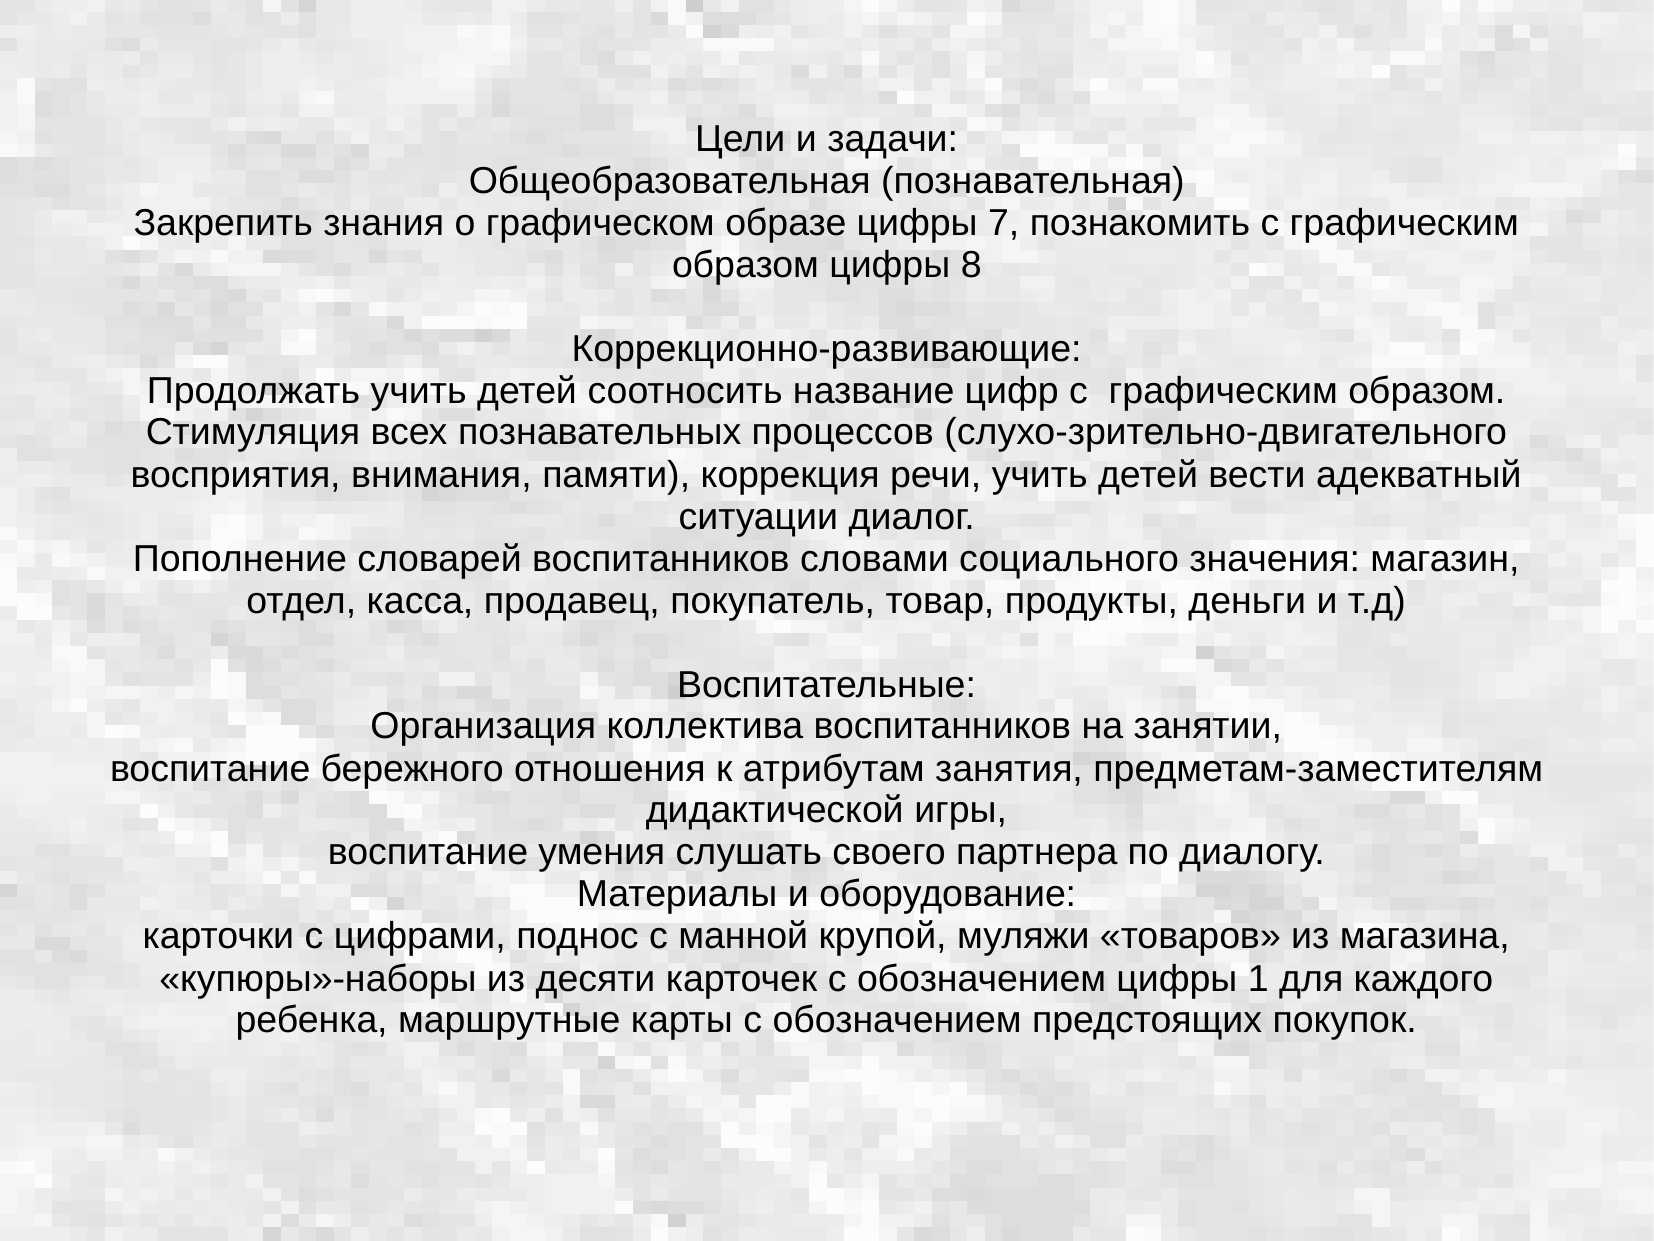

# Цели и задачи:
Общеобразовательная (познавательная)
Закрепить знания о графическом образе цифры 7, познакомить с графическим образом цифры 8
Коррекционно-развивающие:
Продолжать учить детей соотносить название цифр с графическим образом.
Стимуляция всех познавательных процессов (слухо-зрительно-двигательного восприятия, внимания, памяти), коррекция речи, учить детей вести адекватный ситуации диалог.
Пополнение словарей воспитанников словами социального значения: магазин, отдел, касса, продавец, покупатель, товар, продукты, деньги и т.д)
Воспитательные:
Организация коллектива воспитанников на занятии,
воспитание бережного отношения к атрибутам занятия, предметам-заместителям дидактической игры,
воспитание умения слушать своего партнера по диалогу.
Материалы и оборудование:
карточки с цифрами, поднос с манной крупой, муляжи «товаров» из магазина, «купюры»-наборы из десяти карточек с обозначением цифры 1 для каждого ребенка, маршрутные карты с обозначением предстоящих покупок.